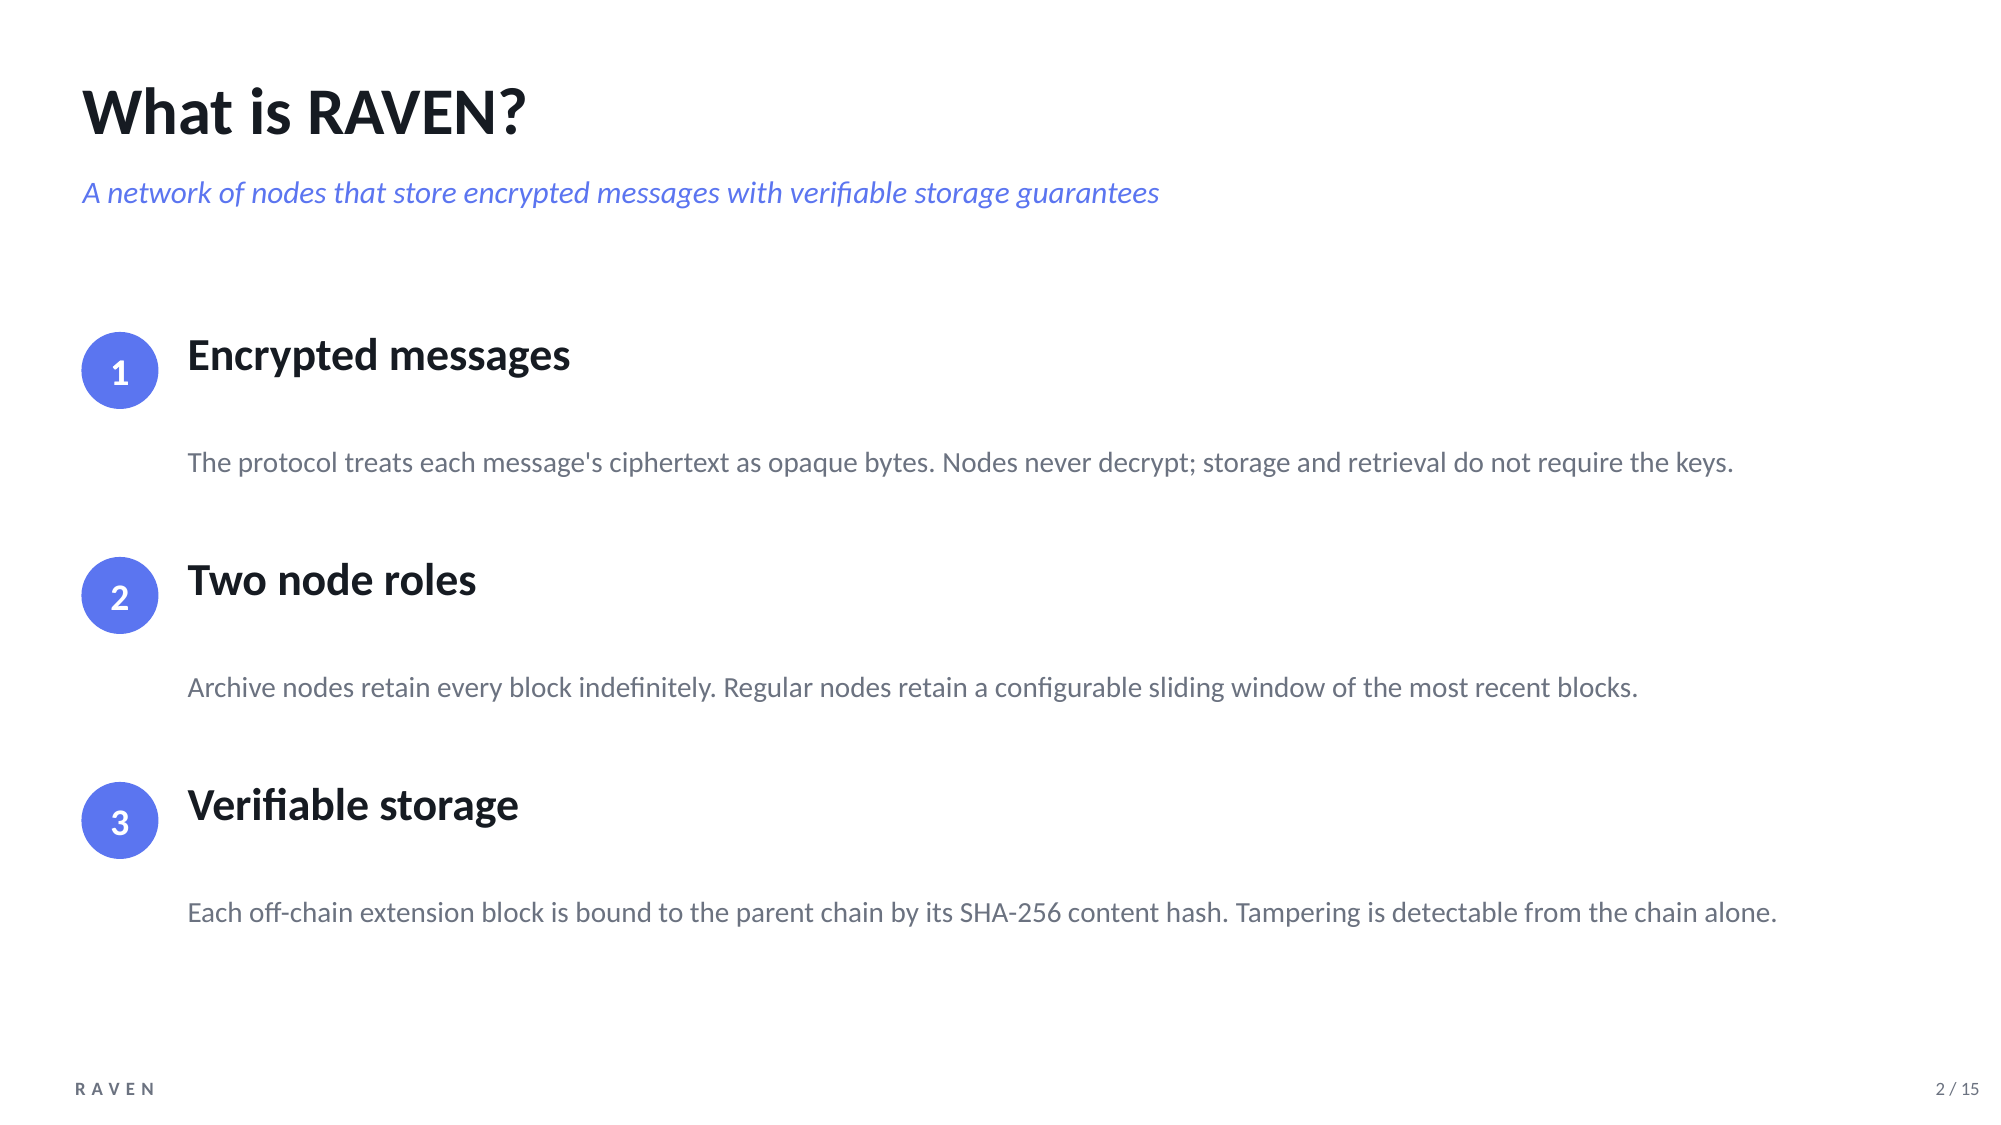

What is RAVEN?
A network of nodes that store encrypted messages with verifiable storage guarantees
Encrypted messages
1
1
The protocol treats each message's ciphertext as opaque bytes. Nodes never decrypt; storage and retrieval do not require the keys.
Two node roles
2
Archive nodes retain every block indefinitely. Regular nodes retain a configurable sliding window of the most recent blocks.
Verifiable storage
3
Each off-chain extension block is bound to the parent chain by its SHA-256 content hash. Tampering is detectable from the chain alone.
RAVEN
2 / 15